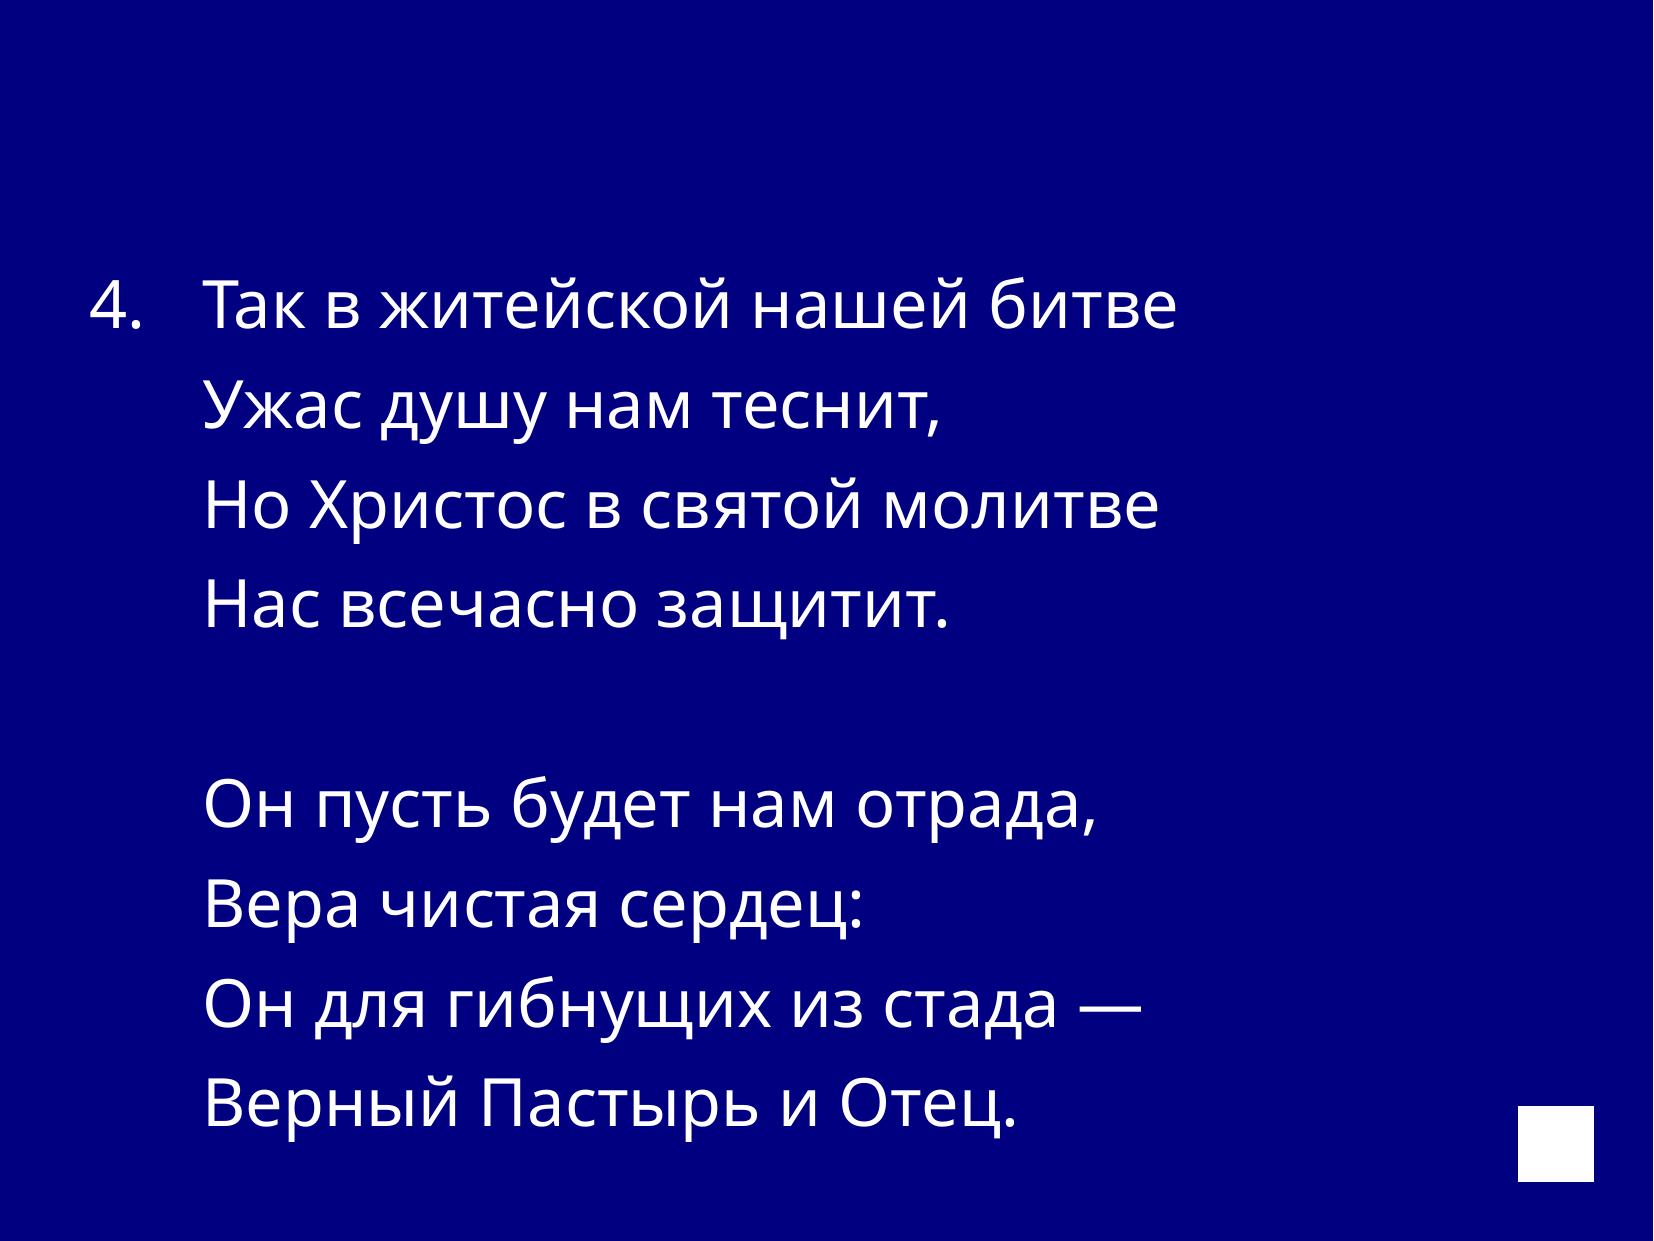

4.	Так в житейской нашей битве
	Ужас душу нам теснит,
	Но Христос в святой молитве
	Нас всечасно защитит.
	Он пусть будет нам отрада,
	Вера чистая сердец:
	Он для гибнущих из стада —
	Верный Пастырь и Отец.